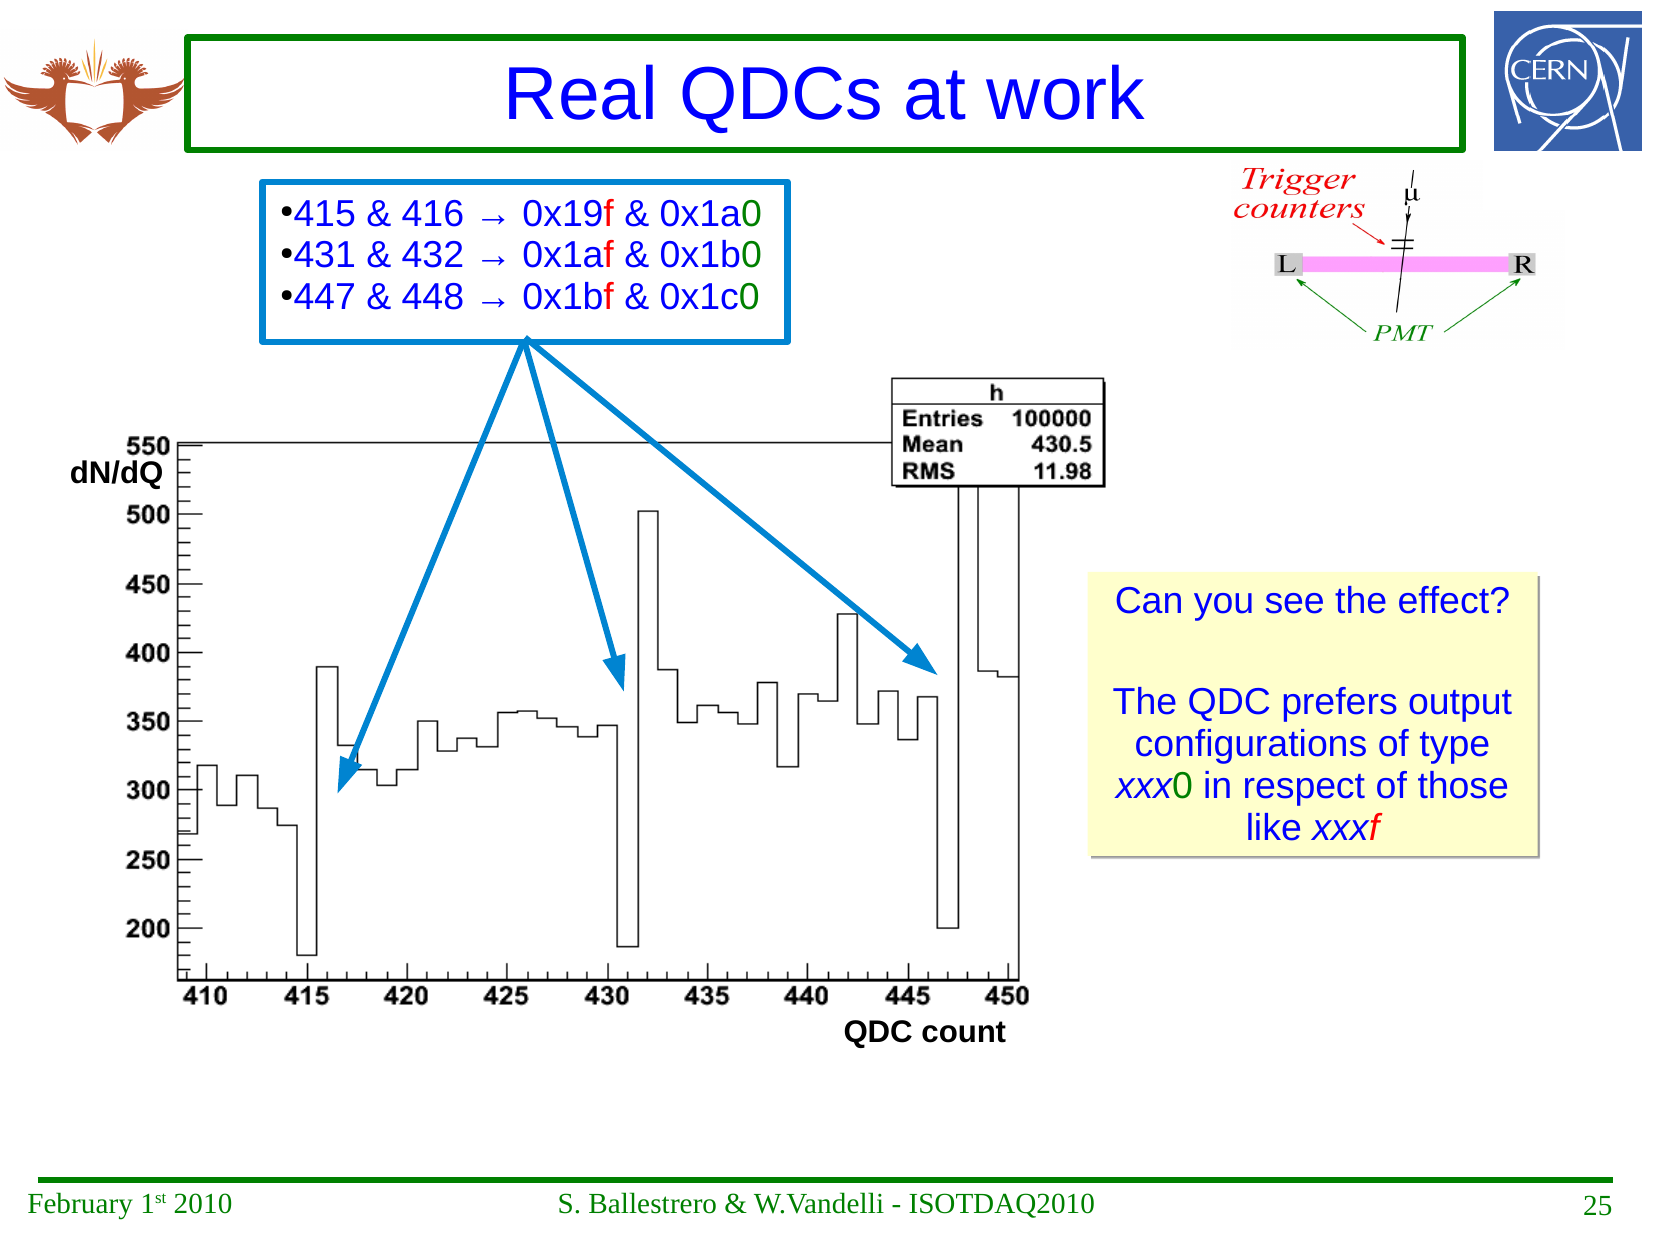

# Real QDCs at work
415 & 416 → 0x19f & 0x1a0
431 & 432 → 0x1af & 0x1b0
447 & 448 → 0x1bf & 0x1c0
dN/dQ
QDC count
Can you see the effect?
The QDC prefers output configurations of type xxx0 in respect of those like xxxf
25